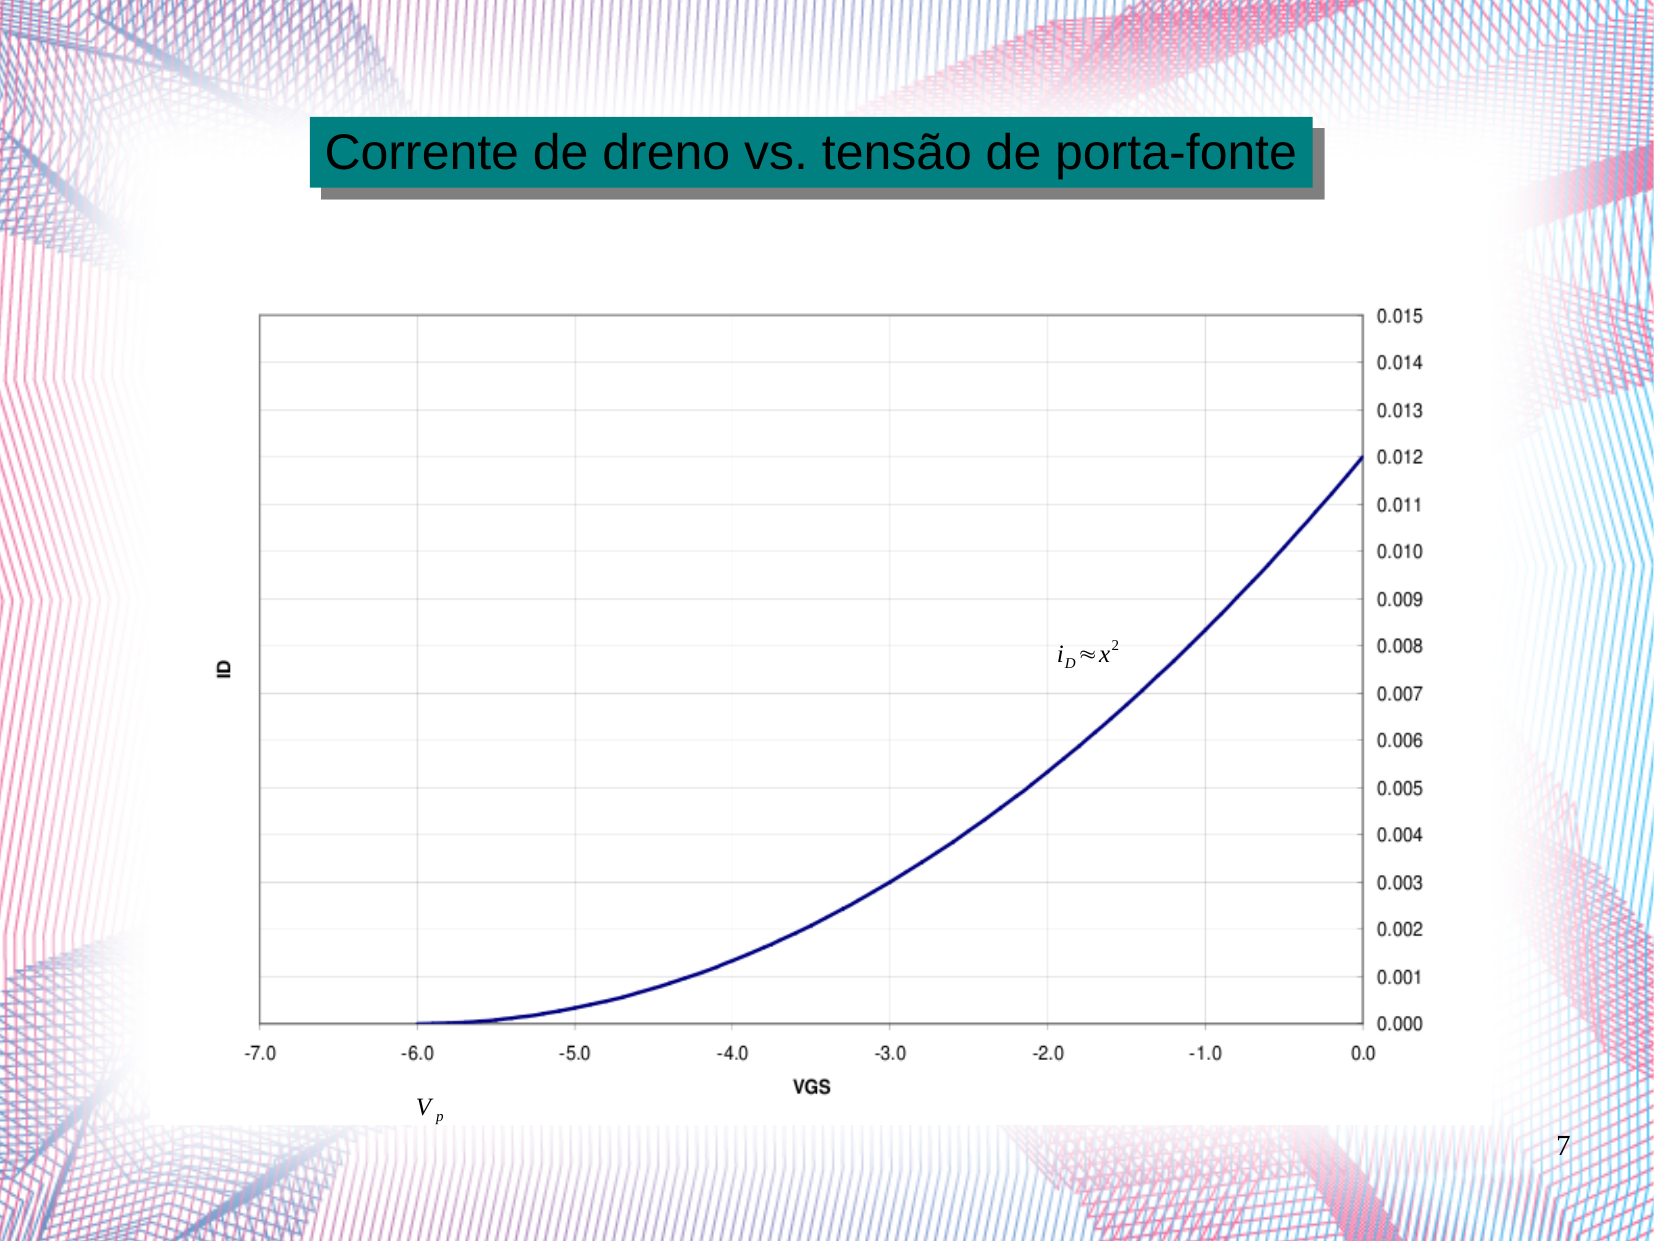

Corrente de dreno vs. tensão de porta-fonte
7